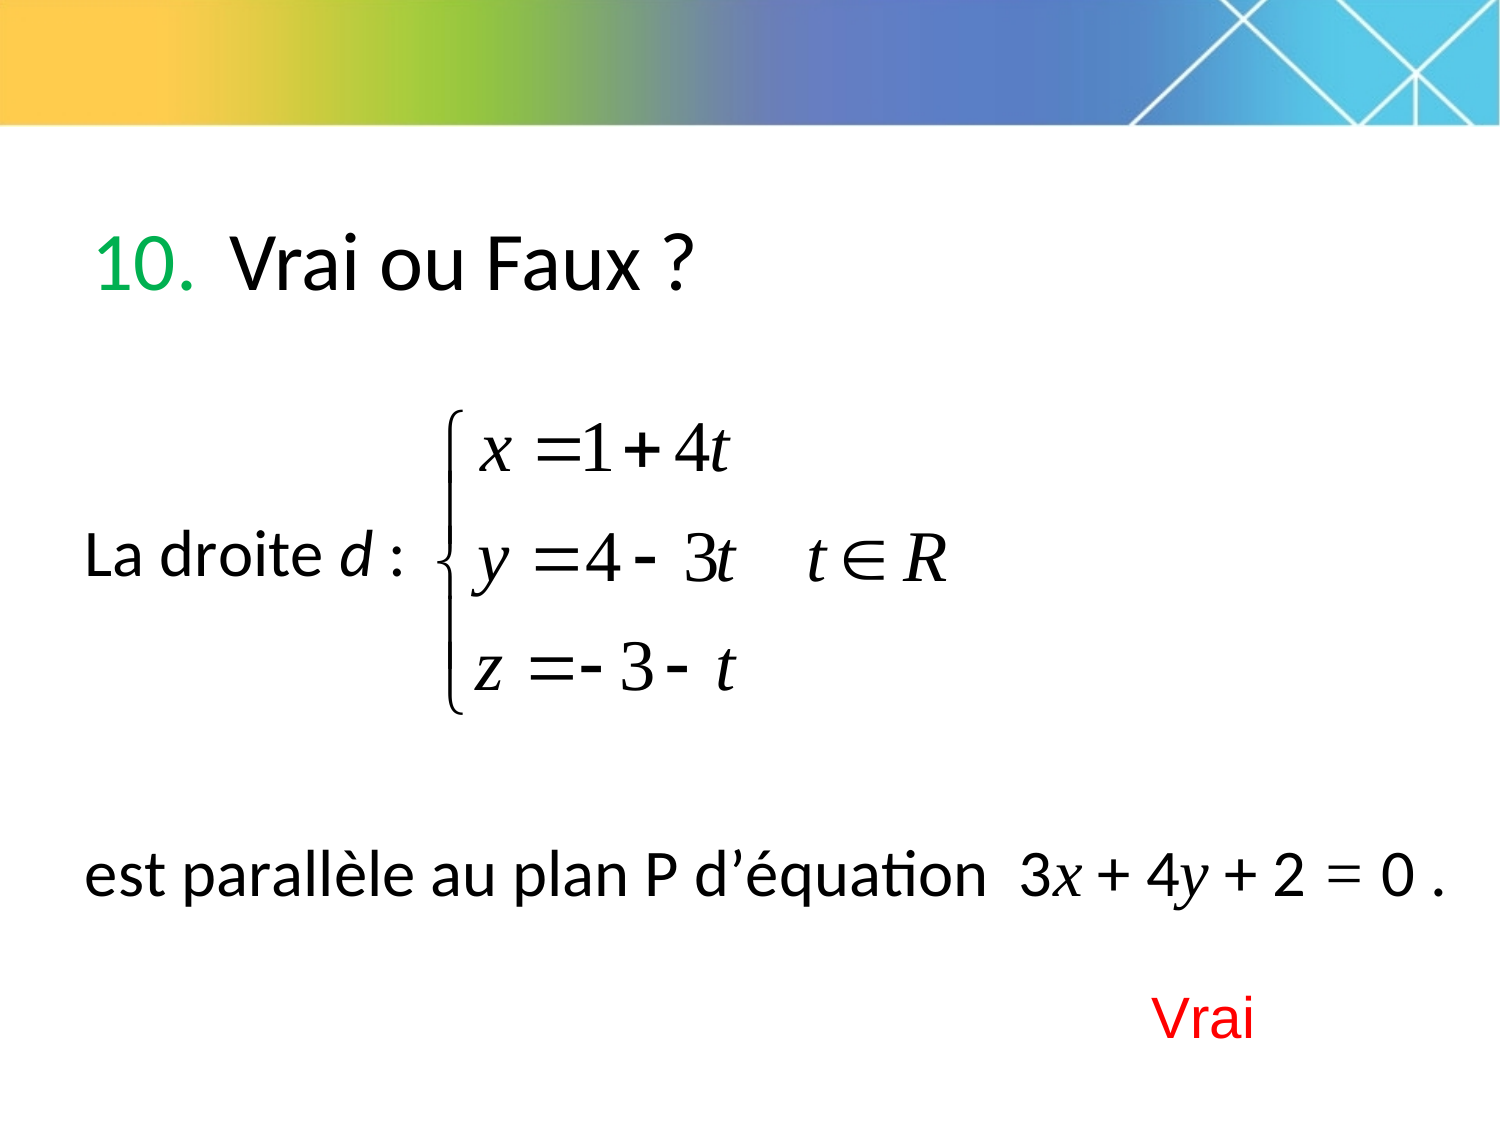

# Vrai ou Faux ?
La droite d :
est parallèle au plan P d’équation 3x + 4y + 2 = 0 .
Vrai